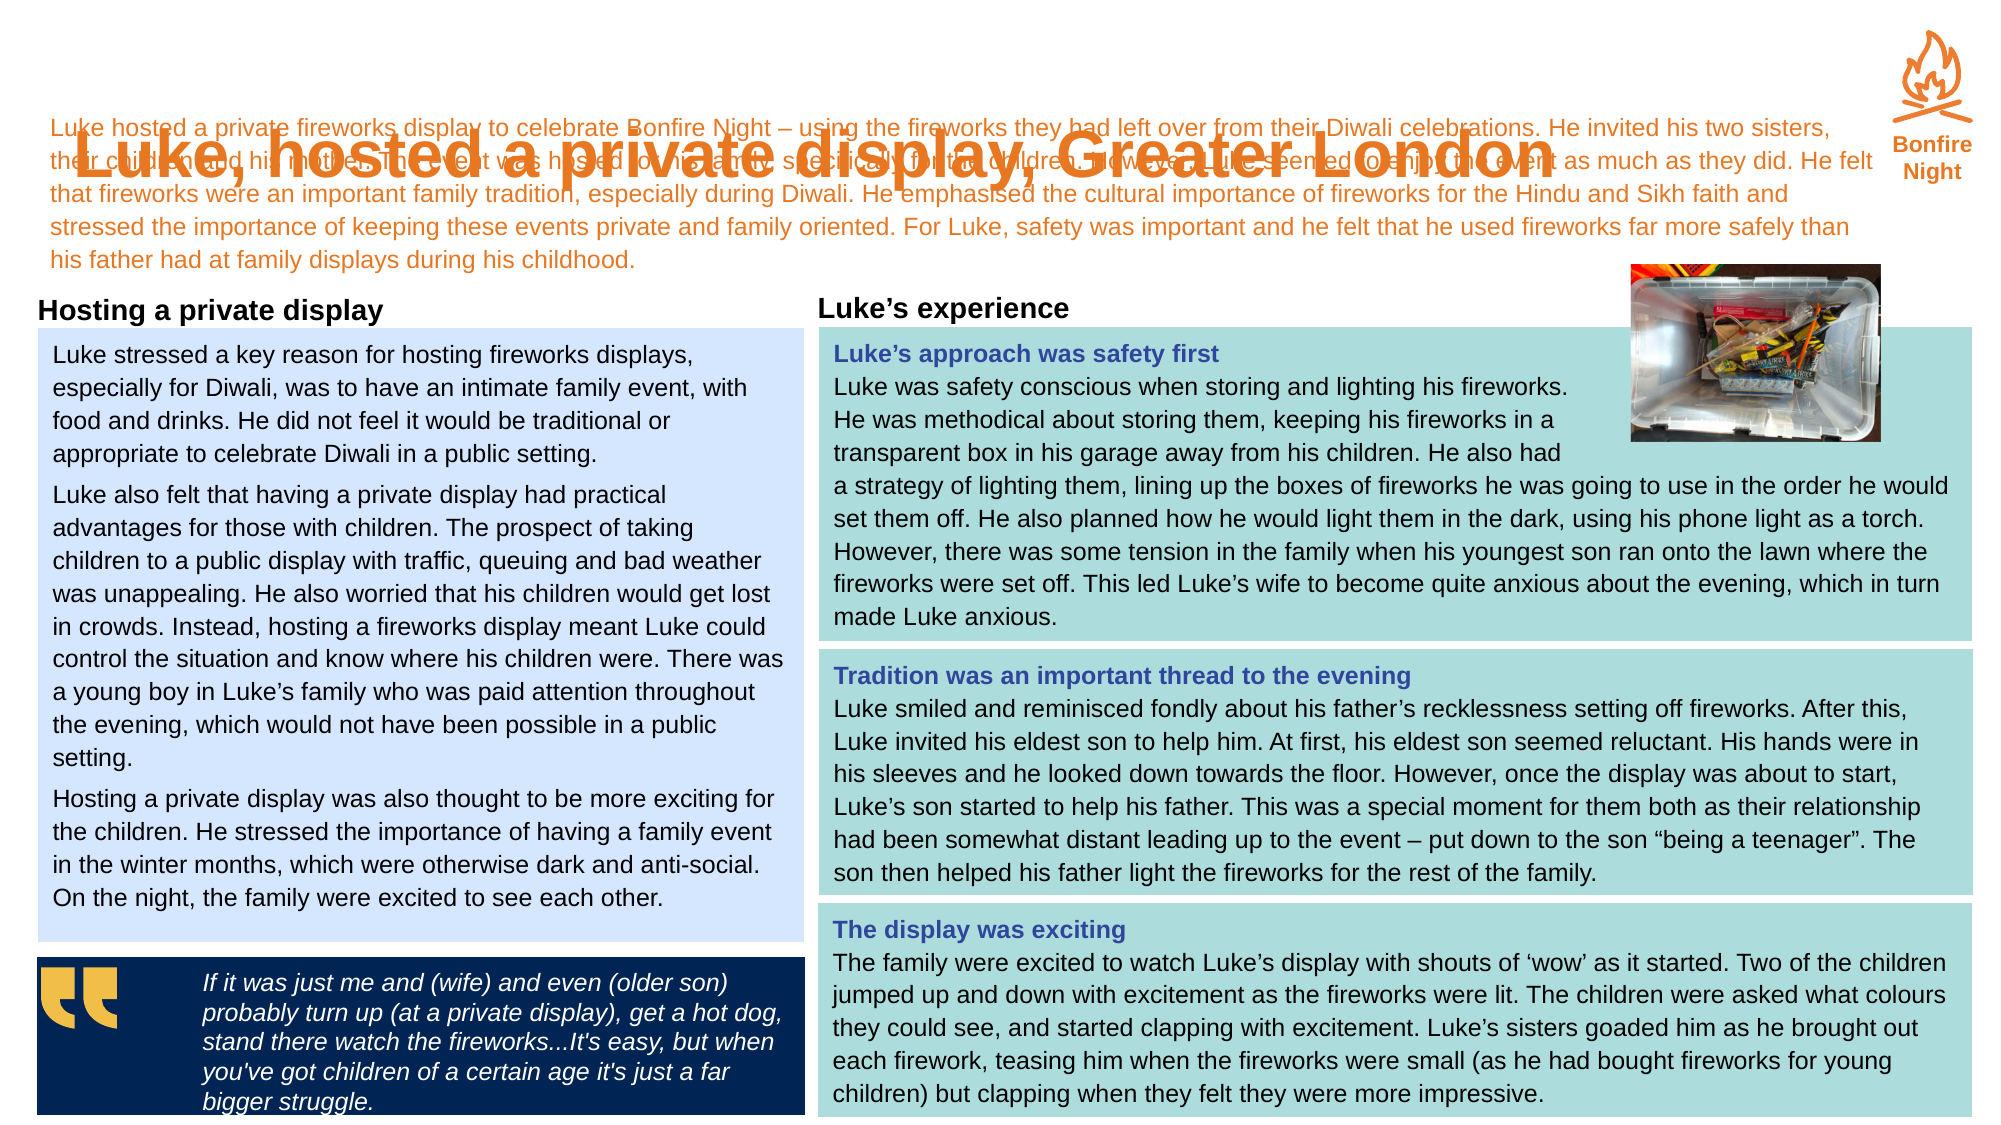

# Luke, hosted a private display, Greater London
Luke hosted a private fireworks display to celebrate Bonfire Night – using the fireworks they had left over from their Diwali celebrations. He invited his two sisters, their children and his mother. The event was hosted for his family, specifically for the children. However, Luke seemed to enjoy the event as much as they did. He felt that fireworks were an important family tradition, especially during Diwali. He emphasised the cultural importance of fireworks for the Hindu and Sikh faith and stressed the importance of keeping these events private and family oriented. For Luke, safety was important and he felt that he used fireworks far more safely than his father had at family displays during his childhood.
Bonfire Night
Luke’s experience
Hosting a private display
Luke’s approach was safety first
Luke was safety conscious when storing and lighting his fireworks.
He was methodical about storing them, keeping his fireworks in a
transparent box in his garage away from his children. He also had
a strategy of lighting them, lining up the boxes of fireworks he was going to use in the order he would set them off. He also planned how he would light them in the dark, using his phone light as a torch. However, there was some tension in the family when his youngest son ran onto the lawn where the fireworks were set off. This led Luke’s wife to become quite anxious about the evening, which in turn made Luke anxious.
Luke stressed a key reason for hosting fireworks displays, especially for Diwali, was to have an intimate family event, with food and drinks. He did not feel it would be traditional or appropriate to celebrate Diwali in a public setting.
Luke also felt that having a private display had practical advantages for those with children. The prospect of taking children to a public display with traffic, queuing and bad weather was unappealing. He also worried that his children would get lost in crowds. Instead, hosting a fireworks display meant Luke could control the situation and know where his children were. There was a young boy in Luke’s family who was paid attention throughout the evening, which would not have been possible in a public setting.
Hosting a private display was also thought to be more exciting for the children. He stressed the importance of having a family event in the winter months, which were otherwise dark and anti-social. On the night, the family were excited to see each other.
Tradition was an important thread to the evening
Luke smiled and reminisced fondly about his father’s recklessness setting off fireworks. After this, Luke invited his eldest son to help him. At first, his eldest son seemed reluctant. His hands were in his sleeves and he looked down towards the floor. However, once the display was about to start, Luke’s son started to help his father. This was a special moment for them both as their relationship had been somewhat distant leading up to the event – put down to the son “being a teenager”. The son then helped his father light the fireworks for the rest of the family.
The display was exciting
The family were excited to watch Luke’s display with shouts of ‘wow’ as it started. Two of the children jumped up and down with excitement as the fireworks were lit. The children were asked what colours they could see, and started clapping with excitement. Luke’s sisters goaded him as he brought out each firework, teasing him when the fireworks were small (as he had bought fireworks for young children) but clapping when they felt they were more impressive.
If it was just me and (wife) and even (older son) probably turn up (at a private display), get a hot dog, stand there watch the fireworks...It's easy, but when you've got children of a certain age it's just a far bigger struggle.